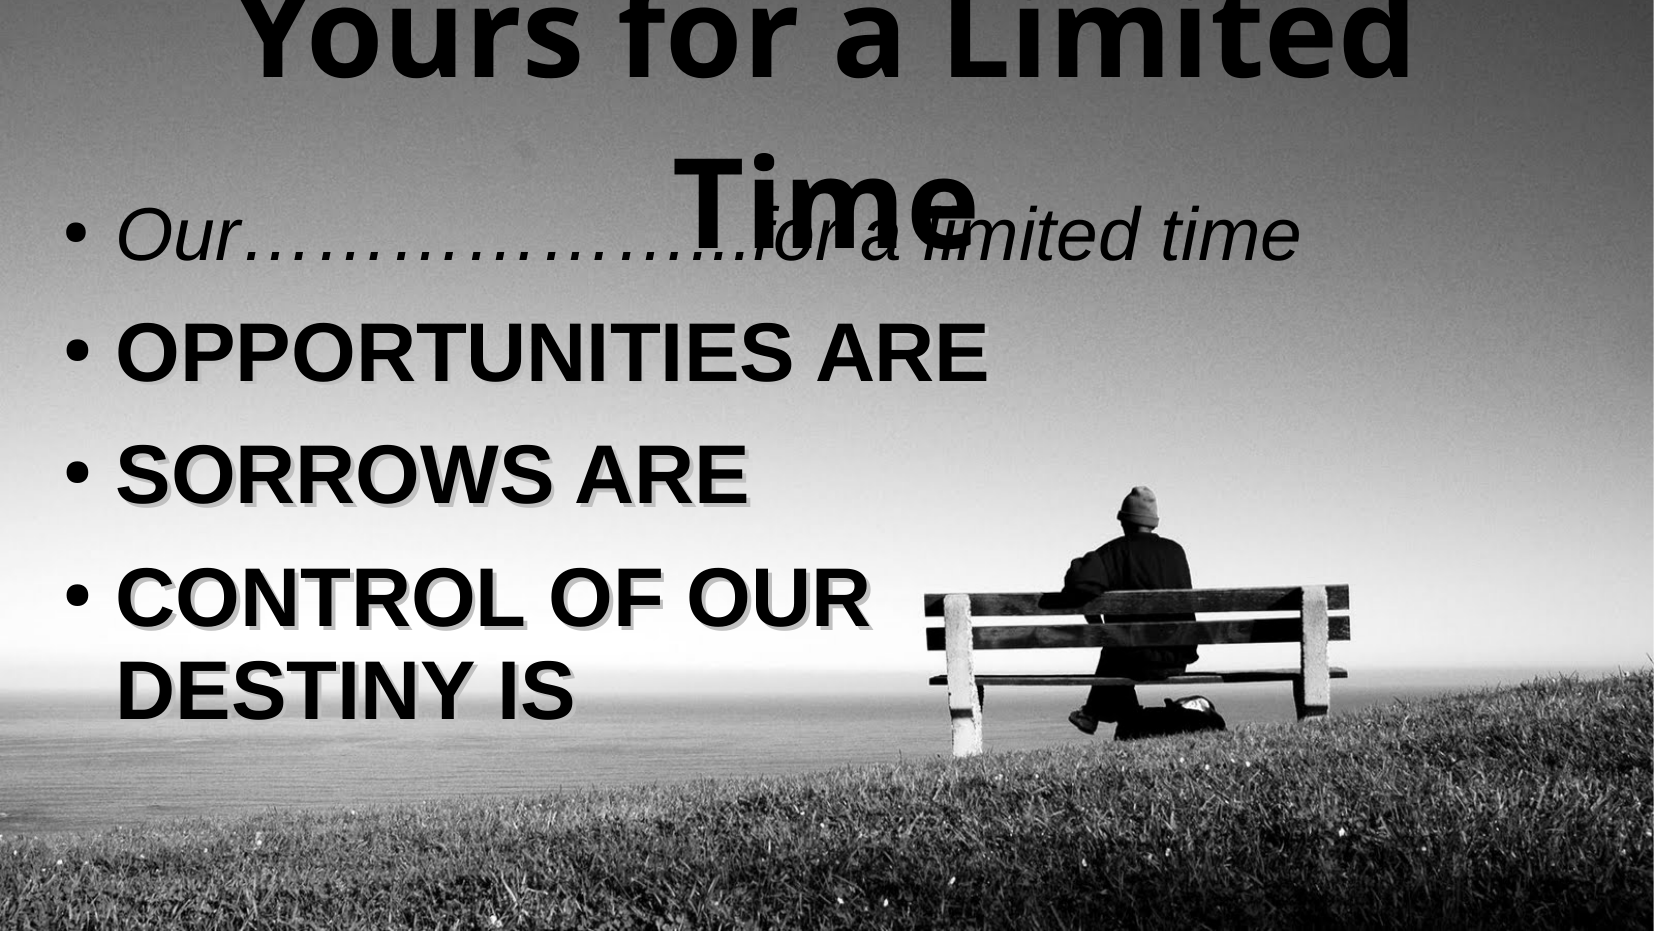

# Yours for a Limited Time
Our………………...for a limited time
OPPORTUNITIES ARE
SORROWS ARE
CONTROL OF OUR DESTINY IS